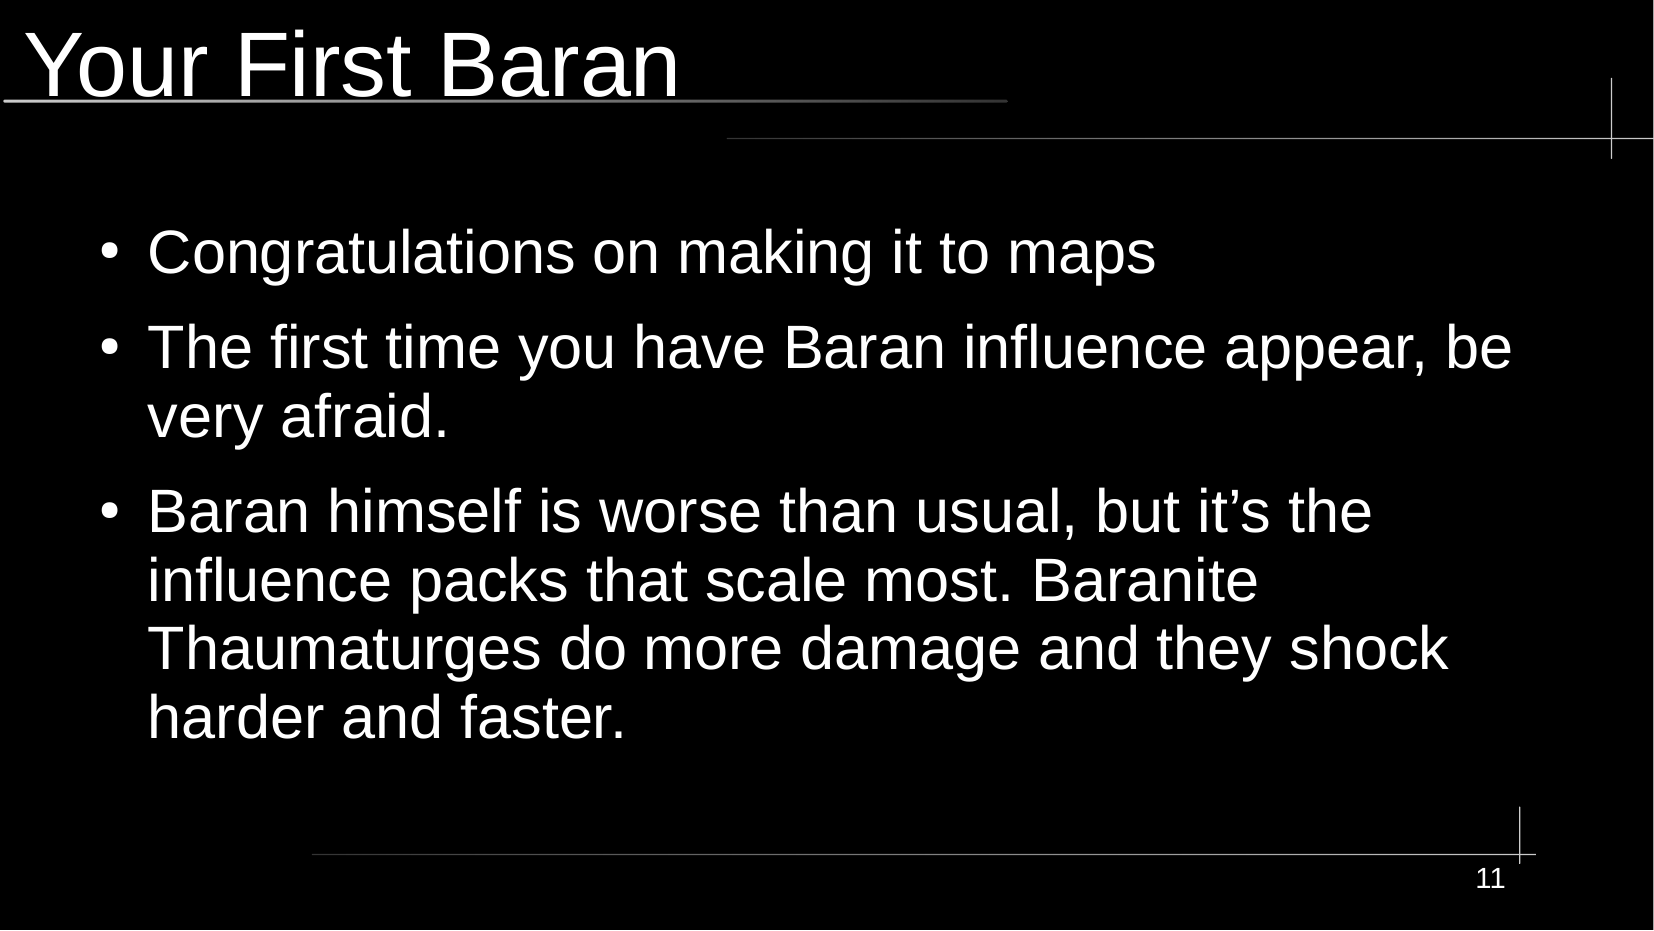

# Your First Baran
Congratulations on making it to maps
The first time you have Baran influence appear, be very afraid.
Baran himself is worse than usual, but it’s the influence packs that scale most. Baranite Thaumaturges do more damage and they shock harder and faster.
11